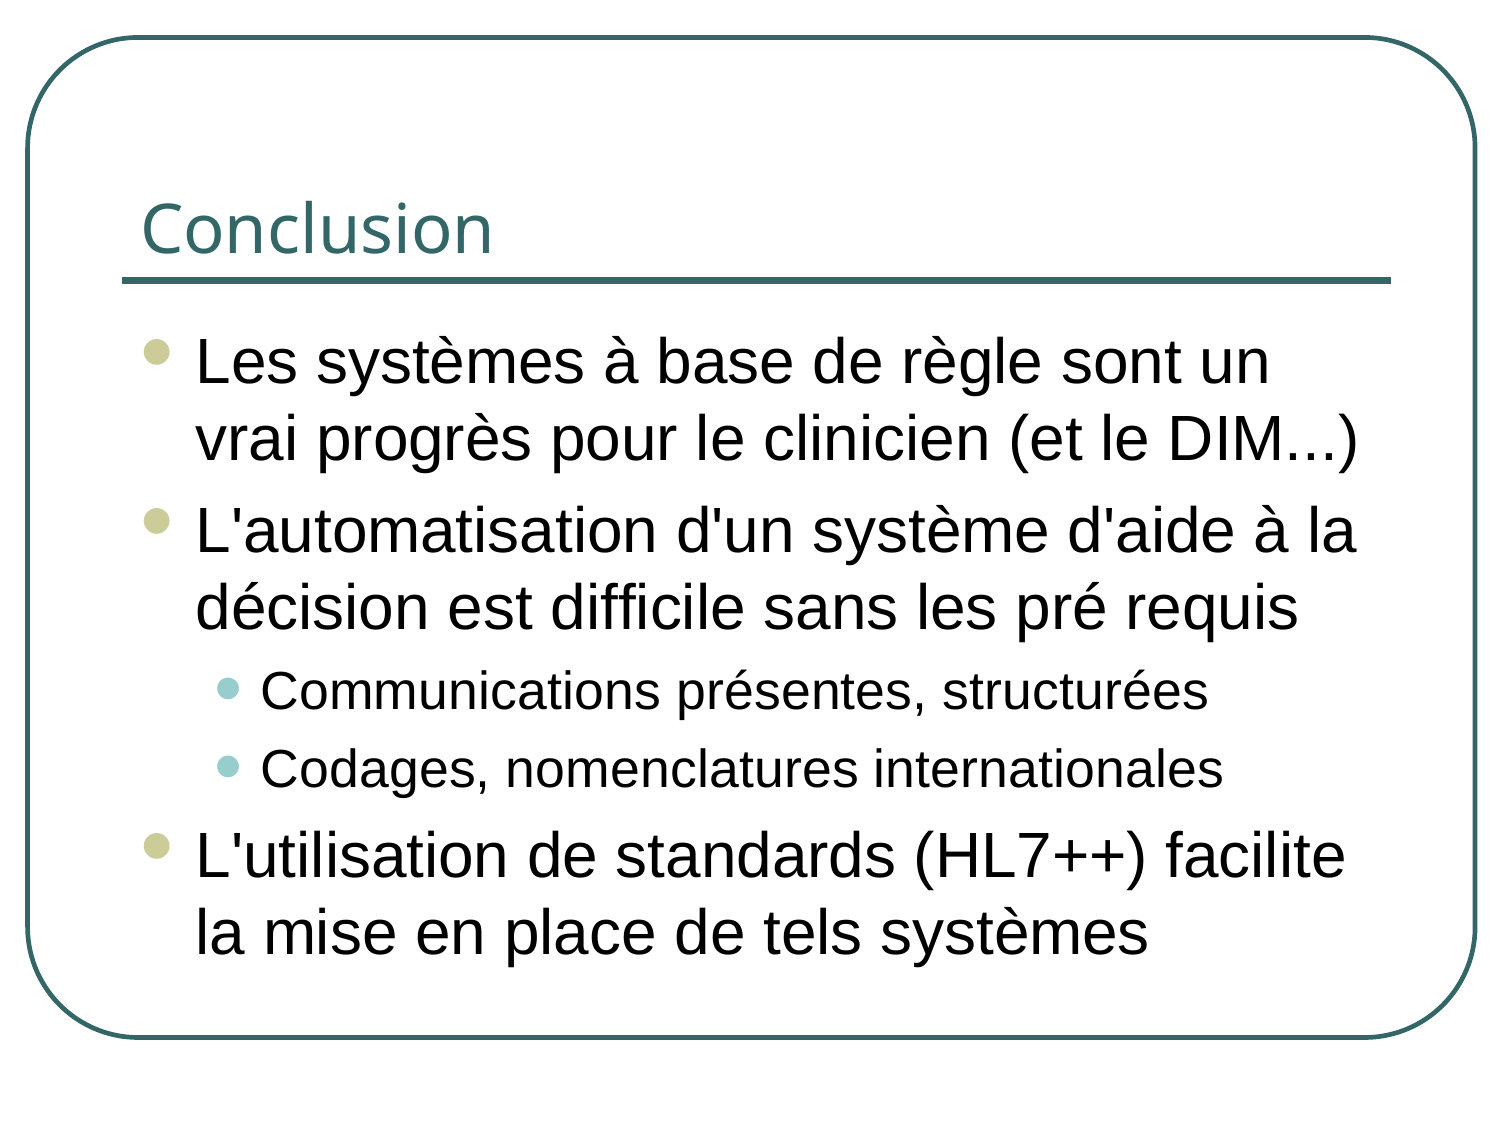

# Conclusion
Les systèmes à base de règle sont un vrai progrès pour le clinicien (et le DIM...)
L'automatisation d'un système d'aide à la décision est difficile sans les pré requis
Communications présentes, structurées
Codages, nomenclatures internationales
L'utilisation de standards (HL7++) facilite la mise en place de tels systèmes